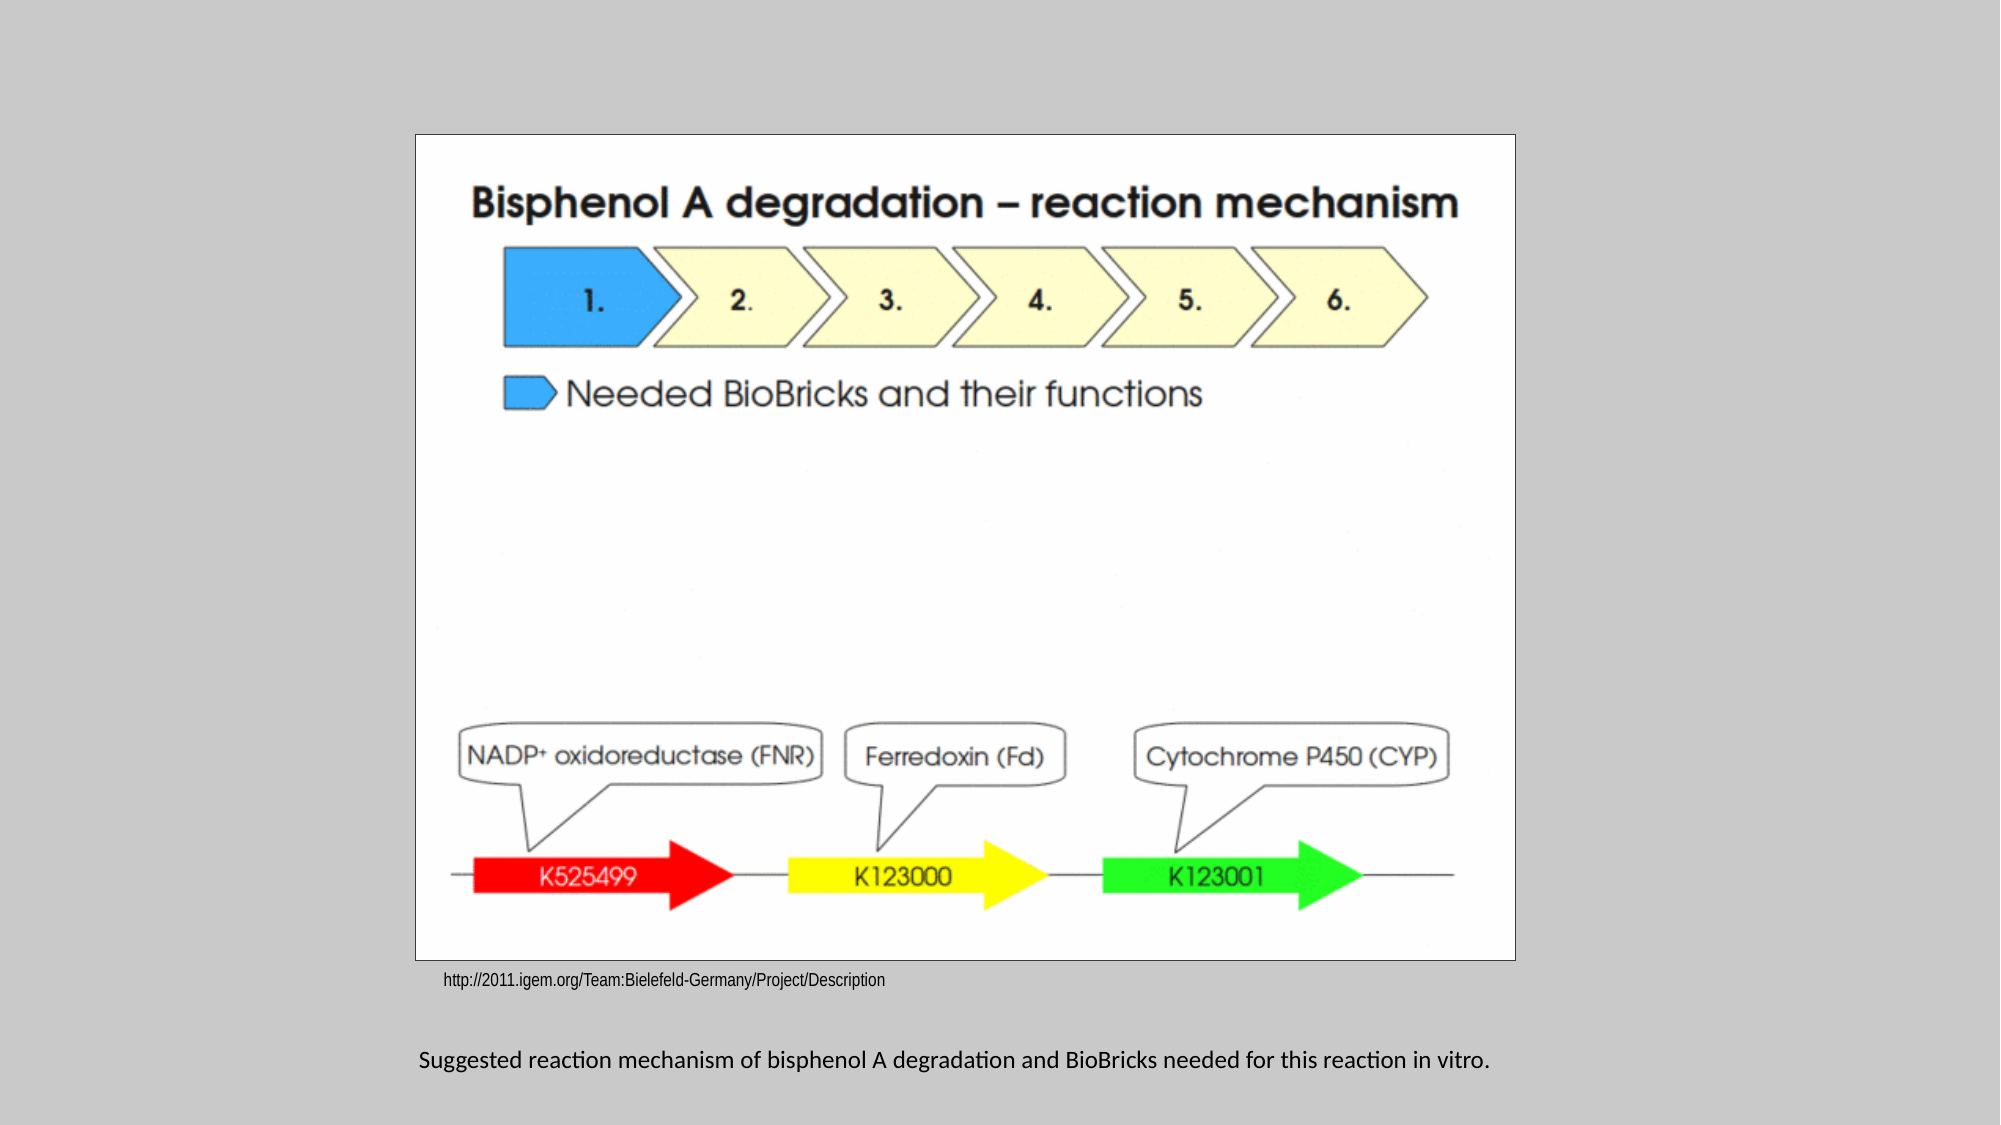

http://2011.igem.org/Team:Bielefeld-Germany/Project/Description
Suggested reaction mechanism of bisphenol A degradation and BioBricks needed for this reaction in vitro.